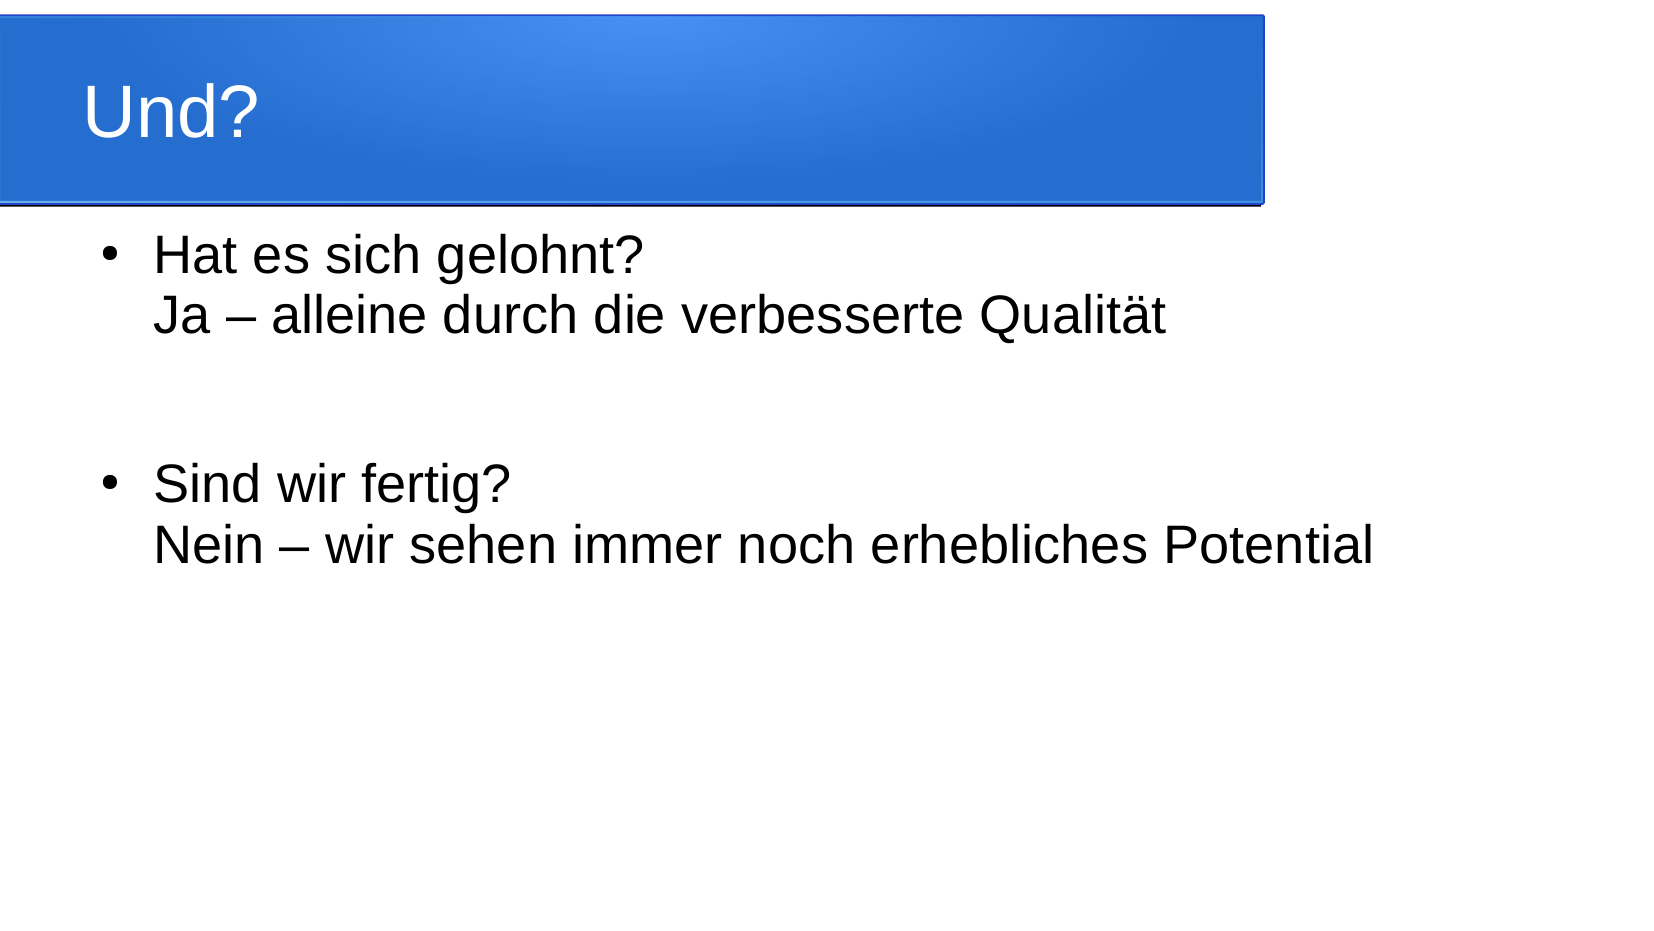

# Und?
Hat es sich gelohnt?
Ja – alleine durch die verbesserte Qualität
Sind wir fertig?
Nein – wir sehen immer noch erhebliches Potential